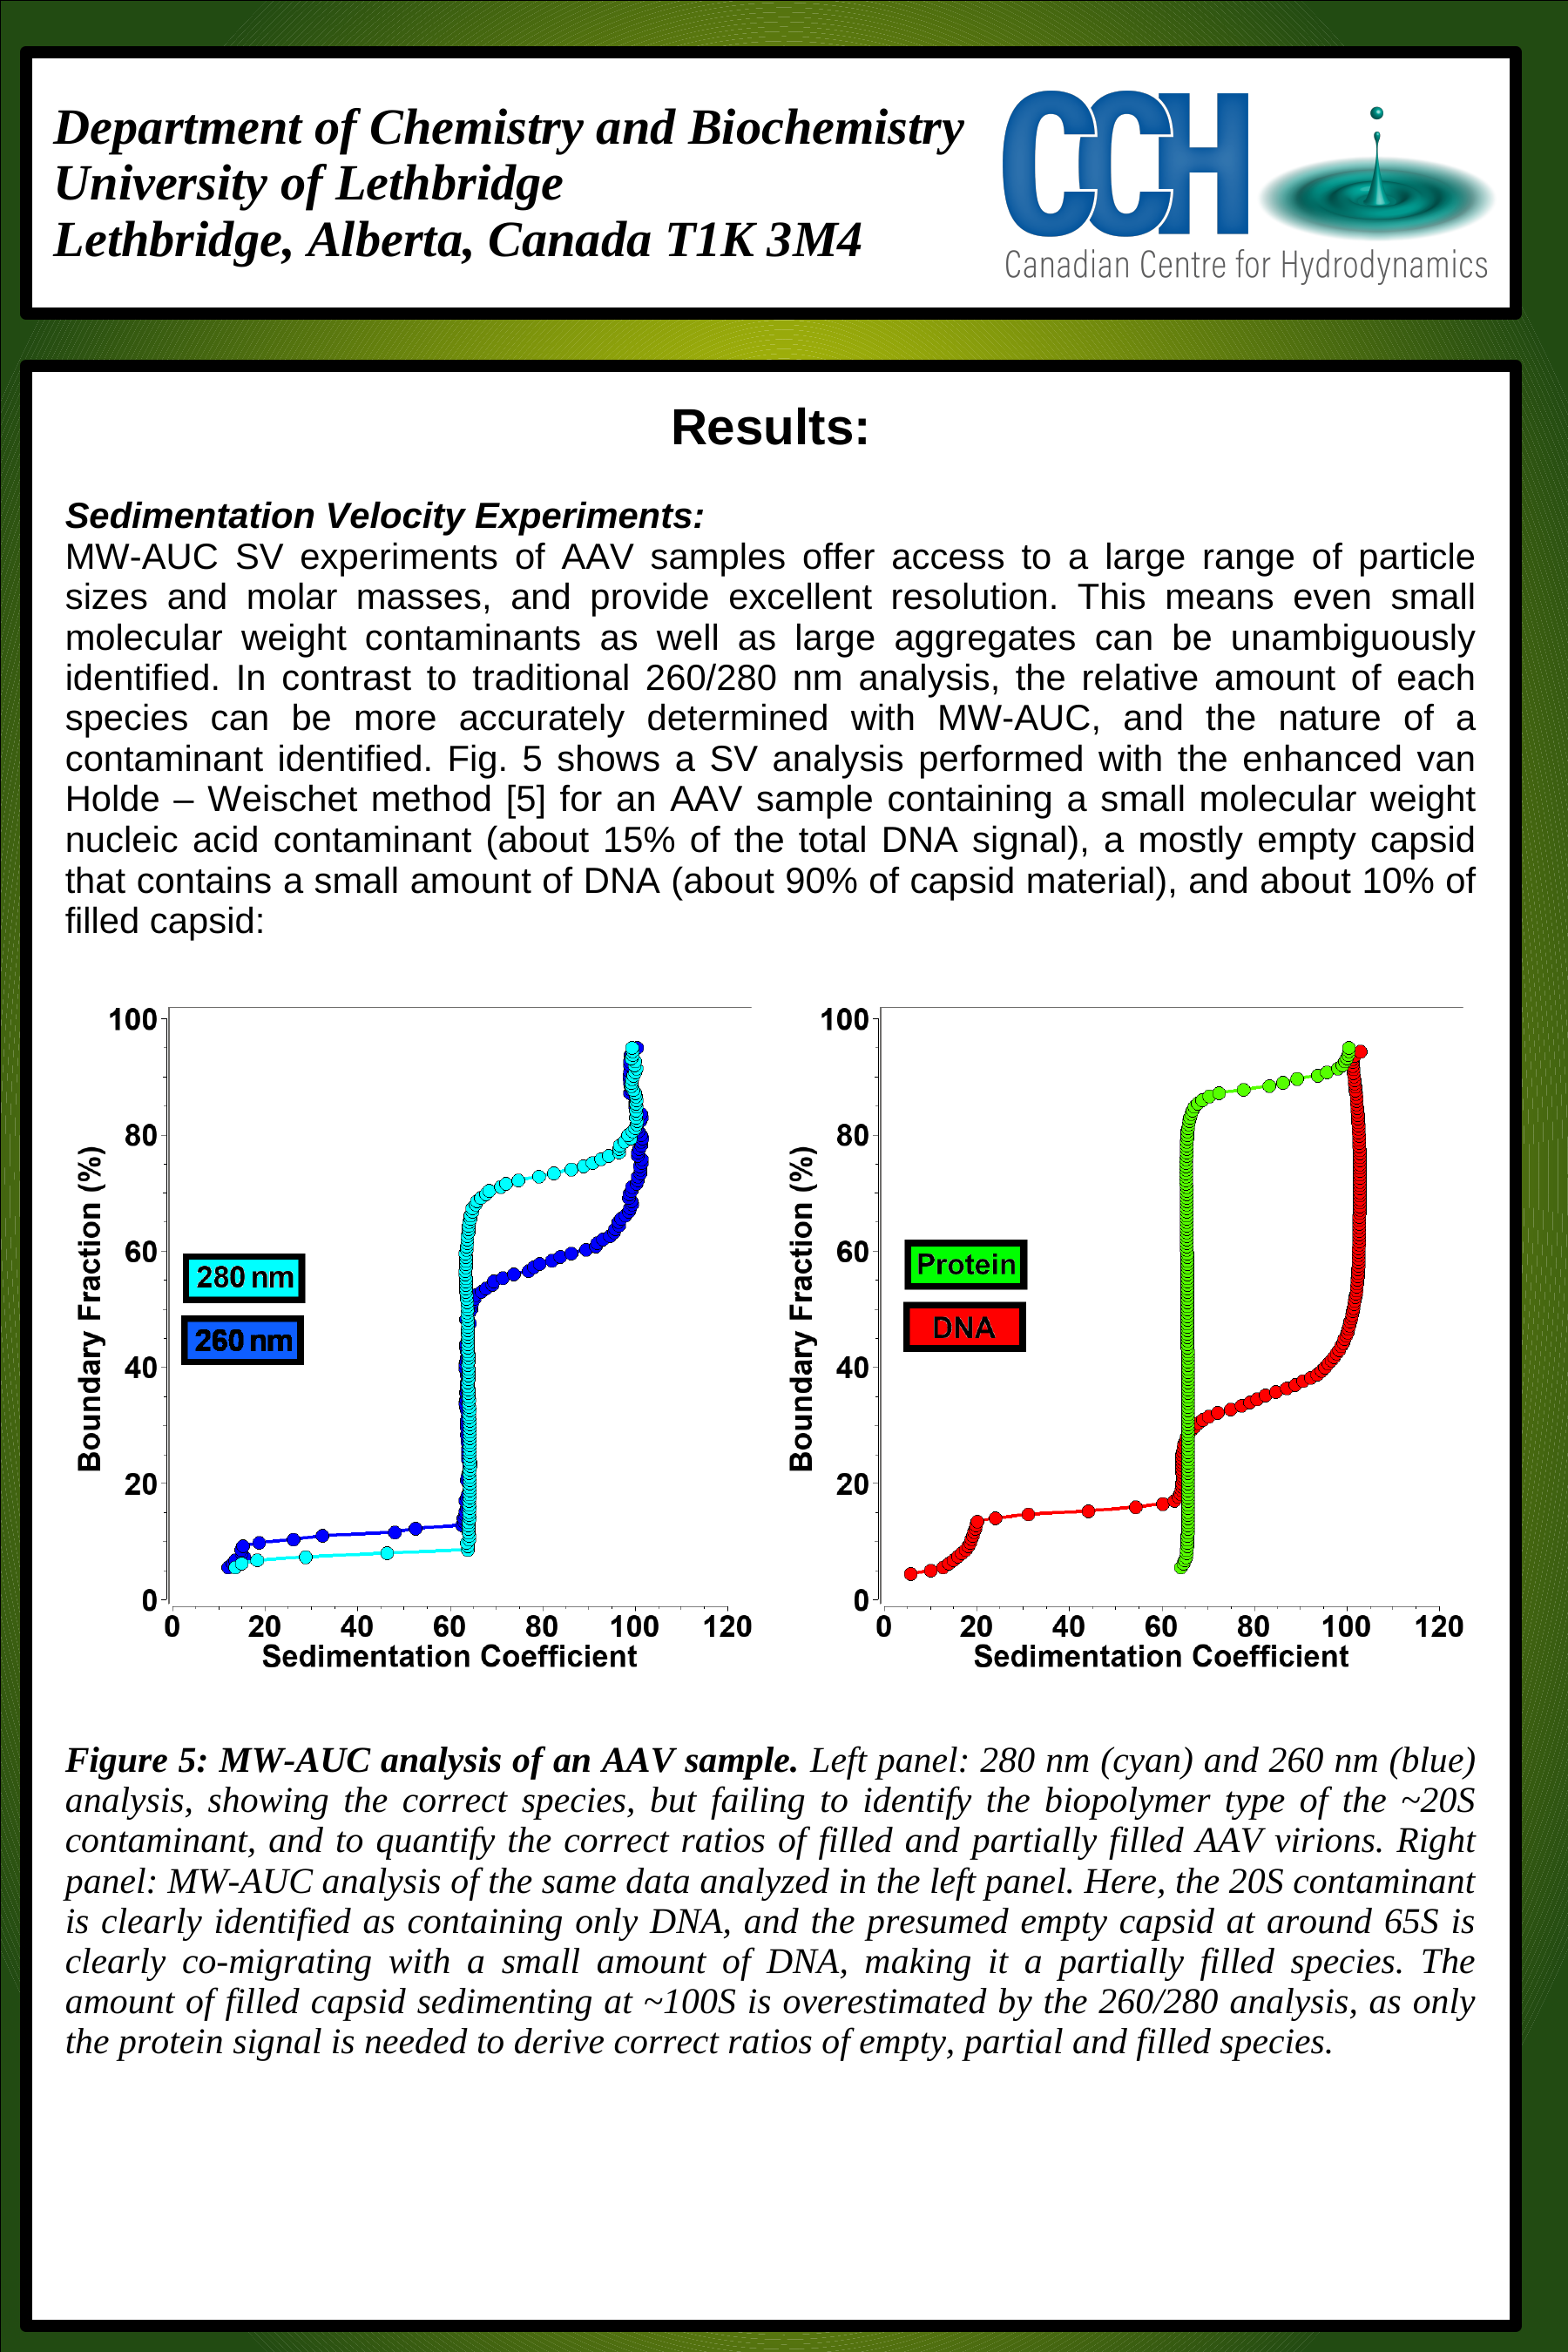

Department of Chemistry and Biochemistry
University of Lethbridge
Lethbridge, Alberta, Canada T1K 3M4
Results:
Sedimentation Velocity Experiments:
MW-AUC SV experiments of AAV samples offer access to a large range of particle sizes and molar masses, and provide excellent resolution. This means even small molecular weight contaminants as well as large aggregates can be unambiguously identified. In contrast to traditional 260/280 nm analysis, the relative amount of each species can be more accurately determined with MW-AUC, and the nature of a contaminant identified. Fig. 5 shows a SV analysis performed with the enhanced van Holde – Weischet method [5] for an AAV sample containing a small molecular weight nucleic acid contaminant (about 15% of the total DNA signal), a mostly empty capsid that contains a small amount of DNA (about 90% of capsid material), and about 10% of filled capsid:
Figure 5: MW-AUC analysis of an AAV sample. Left panel: 280 nm (cyan) and 260 nm (blue) analysis, showing the correct species, but failing to identify the biopolymer type of the ~20S contaminant, and to quantify the correct ratios of filled and partially filled AAV virions. Right panel: MW-AUC analysis of the same data analyzed in the left panel. Here, the 20S contaminant is clearly identified as containing only DNA, and the presumed empty capsid at around 65S is clearly co-migrating with a small amount of DNA, making it a partially filled species. The amount of filled capsid sedimenting at ~100S is overestimated by the 260/280 analysis, as only the protein signal is needed to derive correct ratios of empty, partial and filled species.